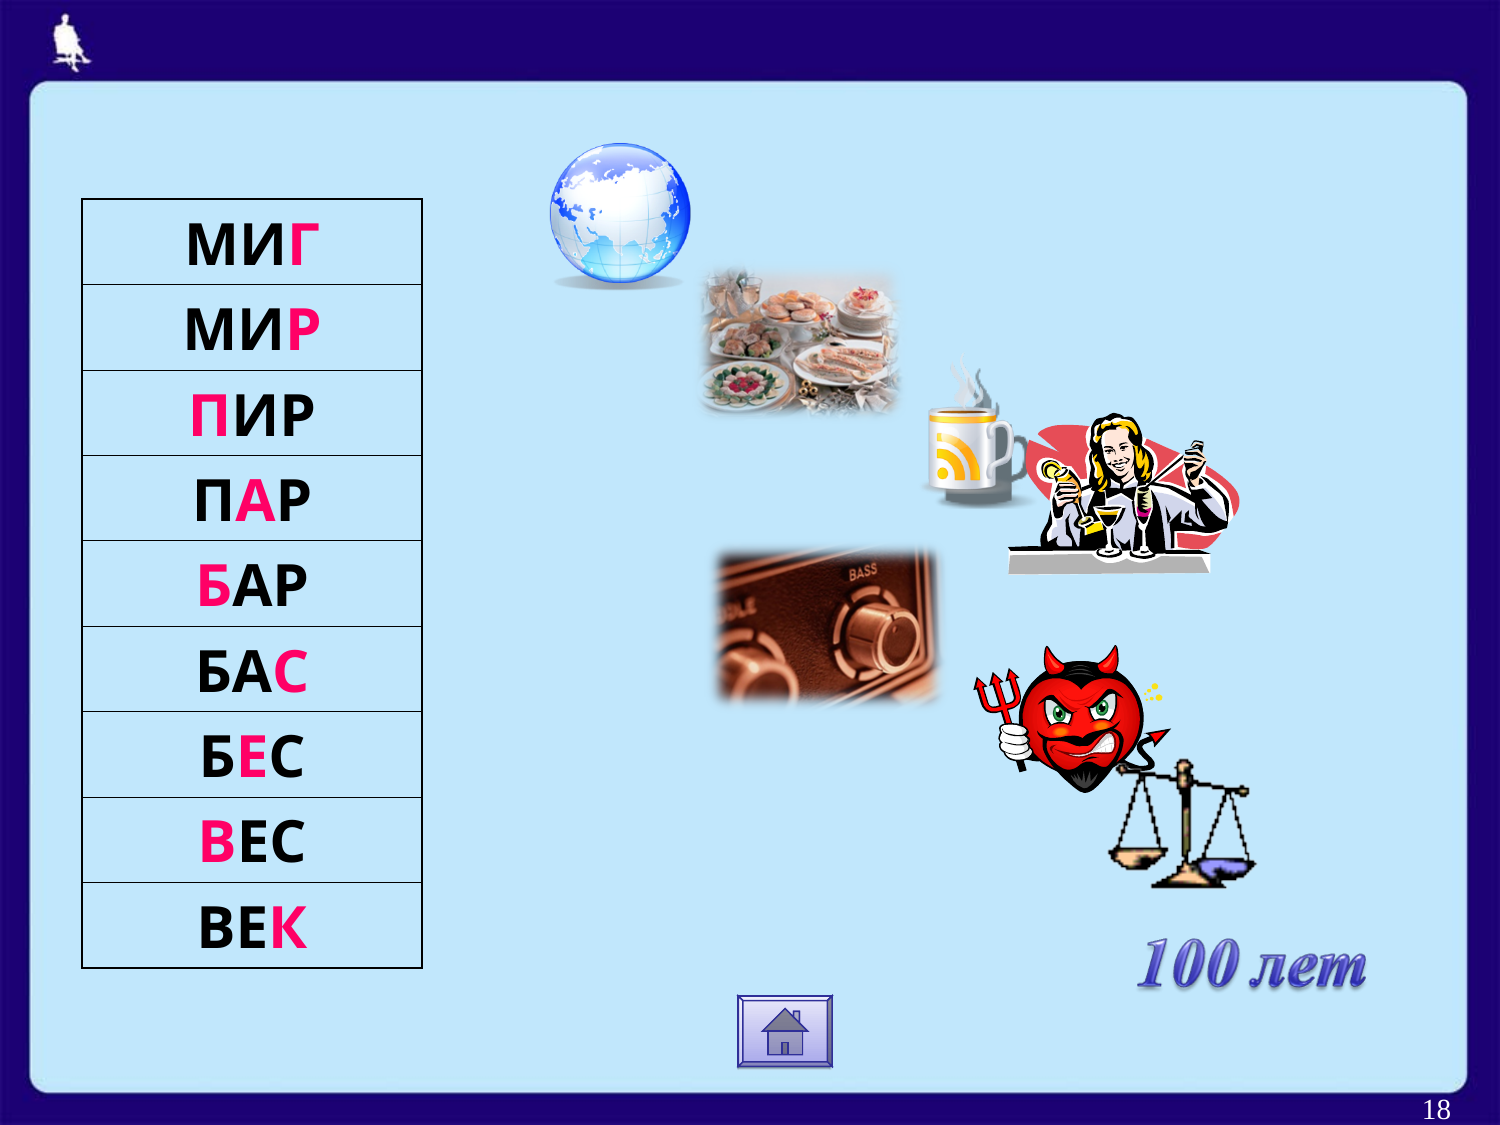

| МИГ |
| --- |
| МИР |
| ПИР |
| ПАР |
| БАР |
| БАС |
| БЕС |
| ВЕС |
| ВЕК |